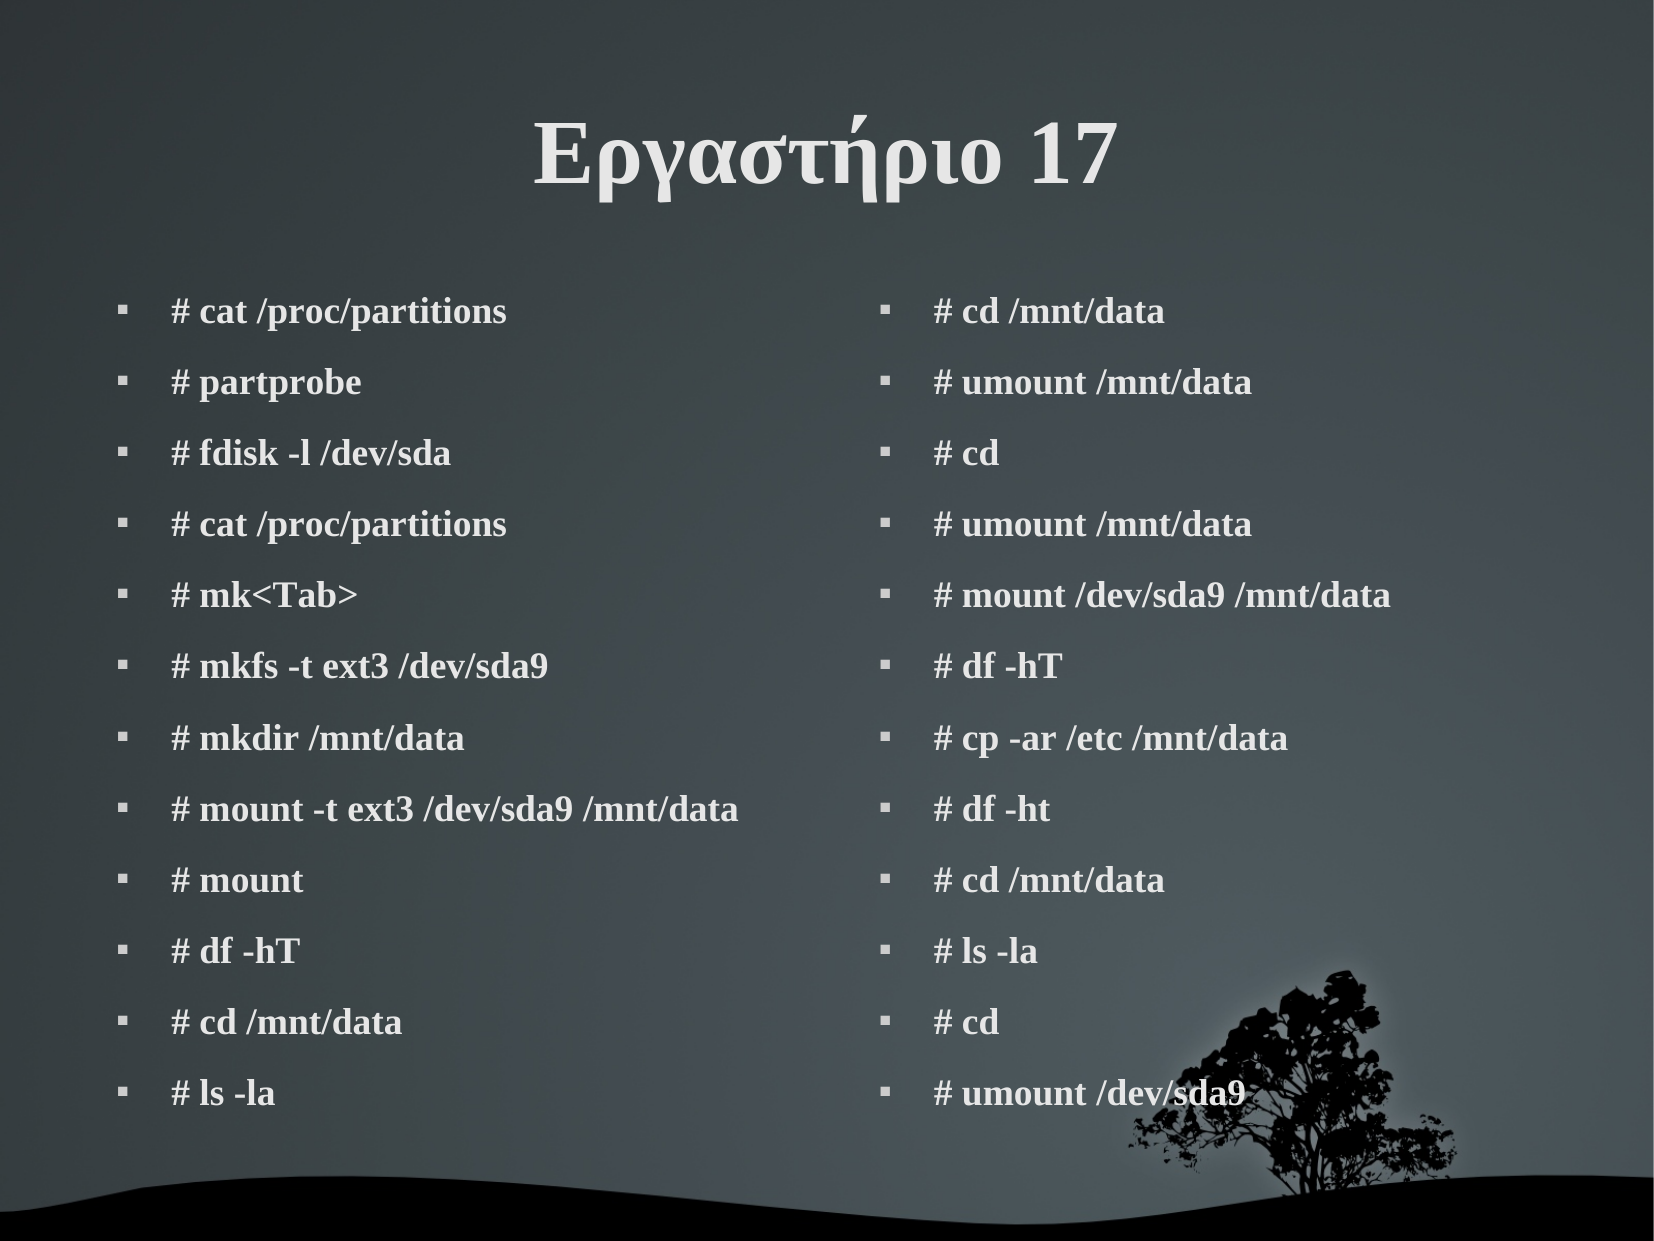

Εργαστήριο 17
# # cat /proc/partitions
# partprobe
# fdisk -l /dev/sda
# cat /proc/partitions
# mk<Tab>
# mkfs -t ext3 /dev/sda9
# mkdir /mnt/data
# mount -t ext3 /dev/sda9 /mnt/data
# mount
# df -hT
# cd /mnt/data
# ls -la
# cd /mnt/data
# umount /mnt/data
# cd
# umount /mnt/data
# mount /dev/sda9 /mnt/data
# df -hT
# cp -ar /etc /mnt/data
# df -ht
# cd /mnt/data
# ls -la
# cd
# umount /dev/sda9